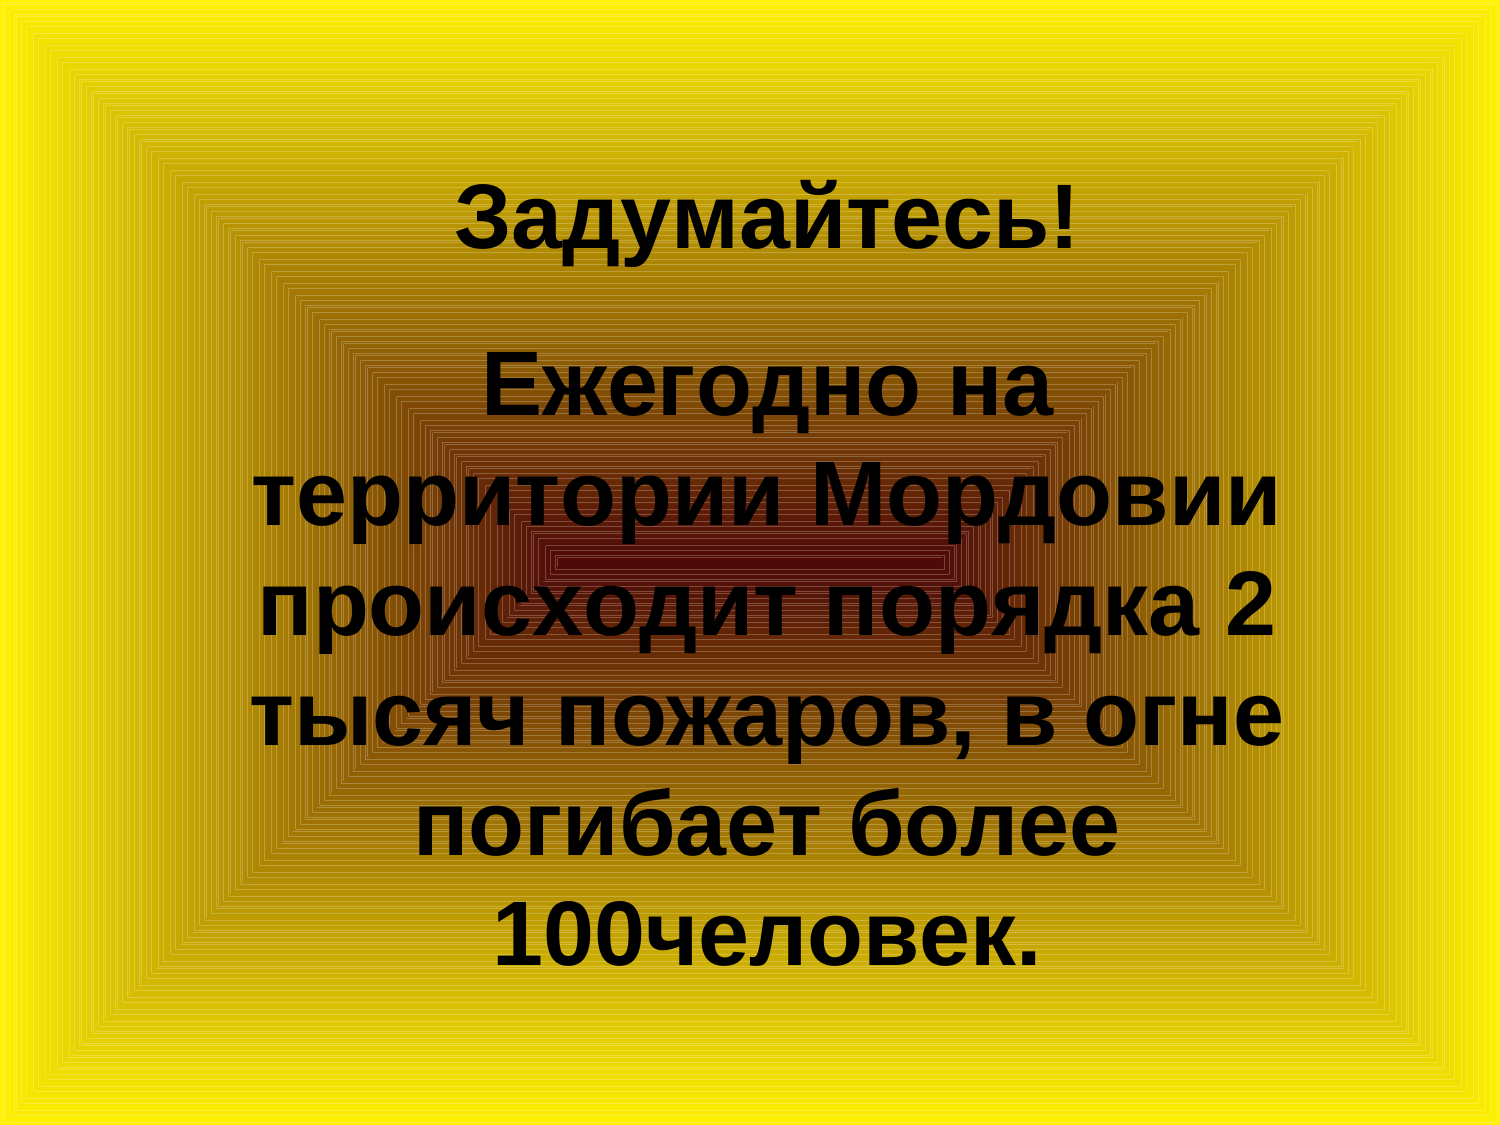

Задумайтесь!
Ежегодно на территории Мордовии происходит порядка 2 тысяч пожаров, в огне погибает более 100человек.